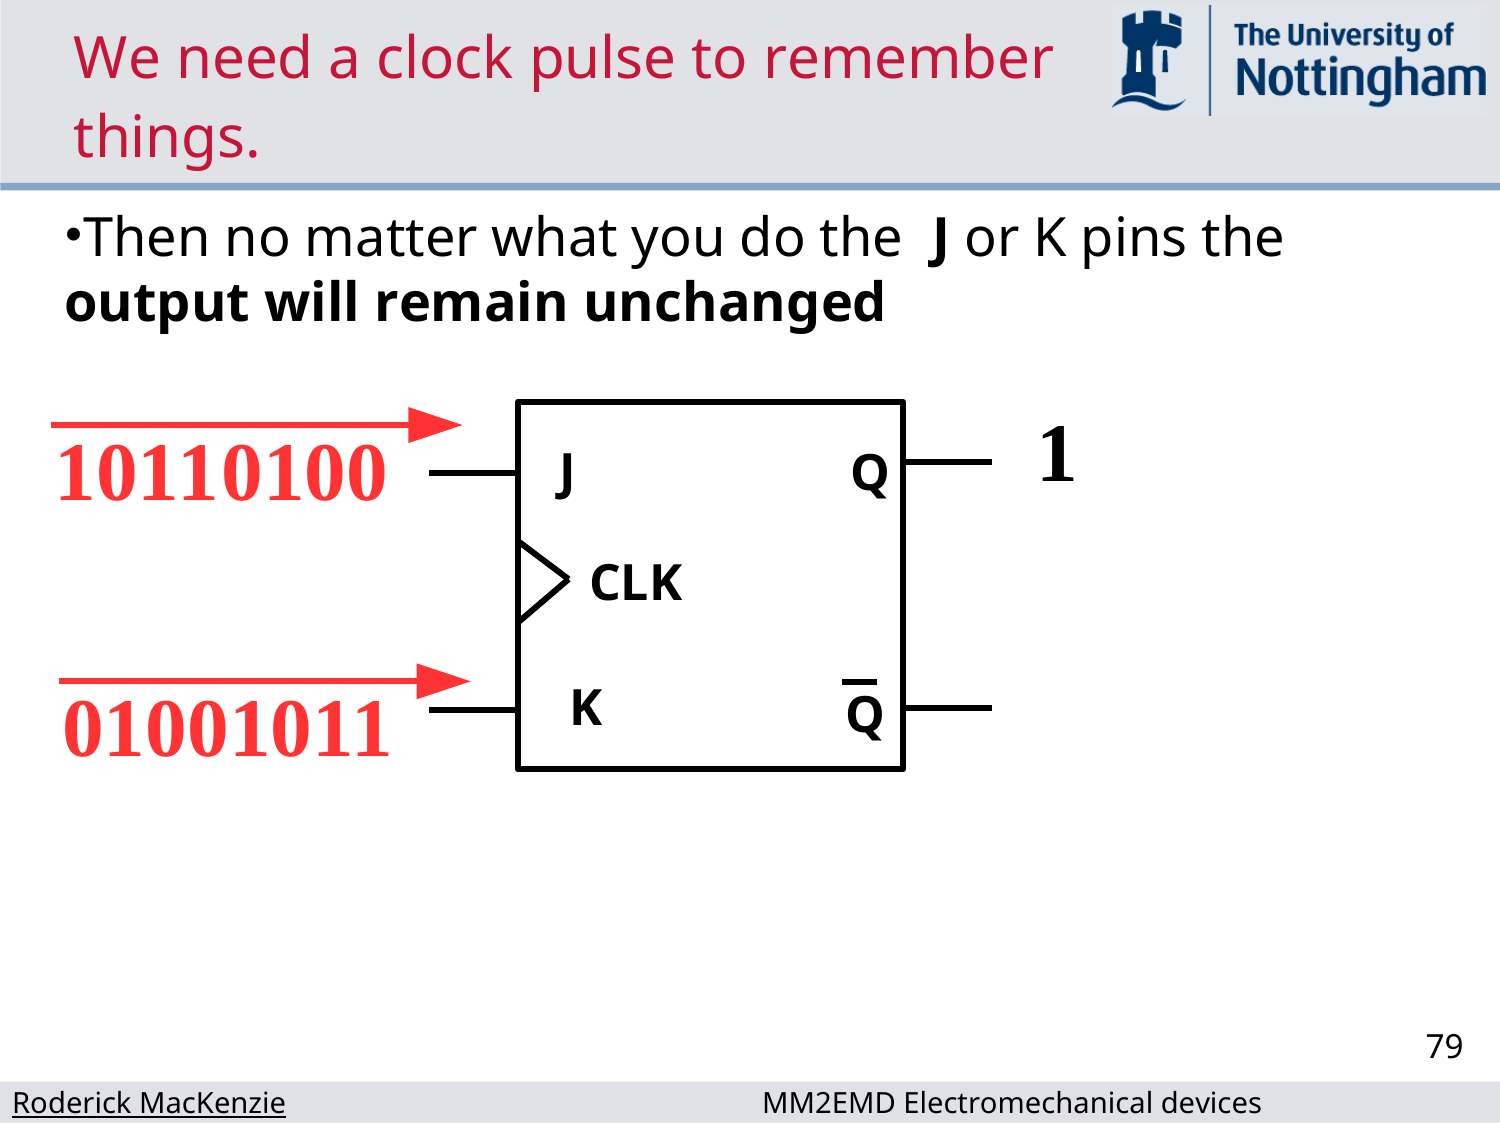

# We need a clock pulse to remember things.
Then no matter what you do the J or K pins the output will remain unchanged
1
10110100
J
Q
CLK
01001011
K
Q